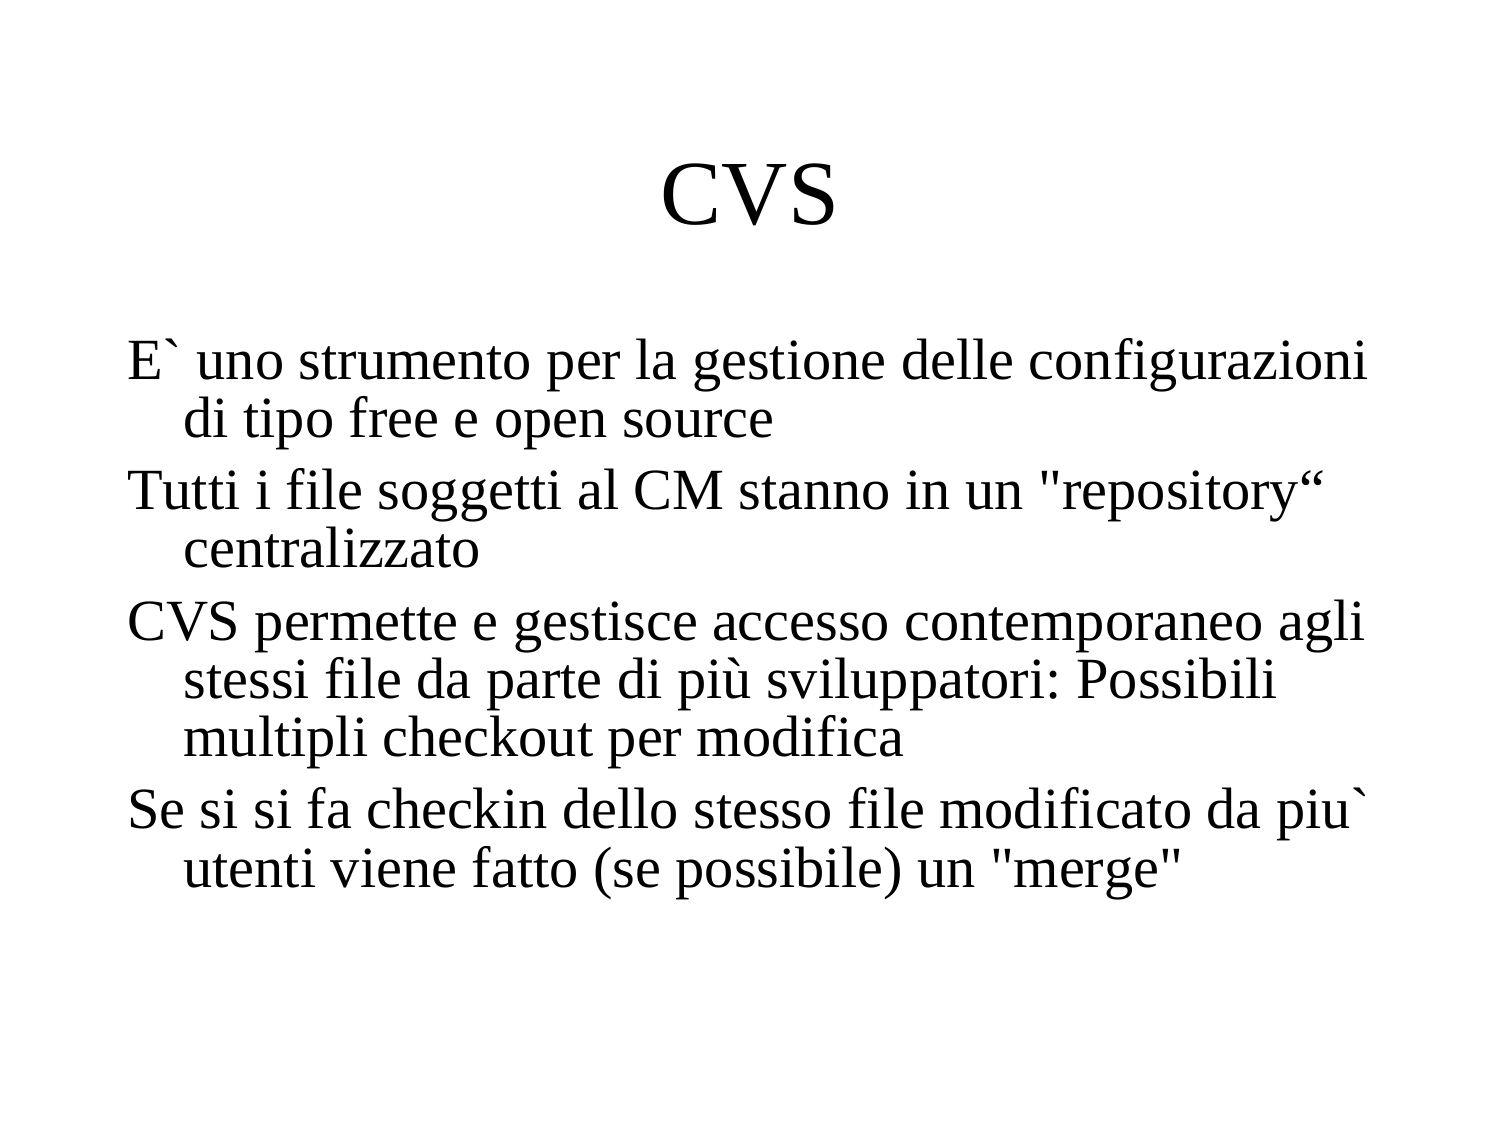

# CVS
E` uno strumento per la gestione delle configurazioni di tipo free e open source
Tutti i file soggetti al CM stanno in un "repository“ centralizzato
CVS permette e gestisce accesso contemporaneo agli stessi file da parte di più sviluppatori: Possibili multipli checkout per modifica
Se si si fa checkin dello stesso file modificato da piu` utenti viene fatto (se possibile) un "merge"